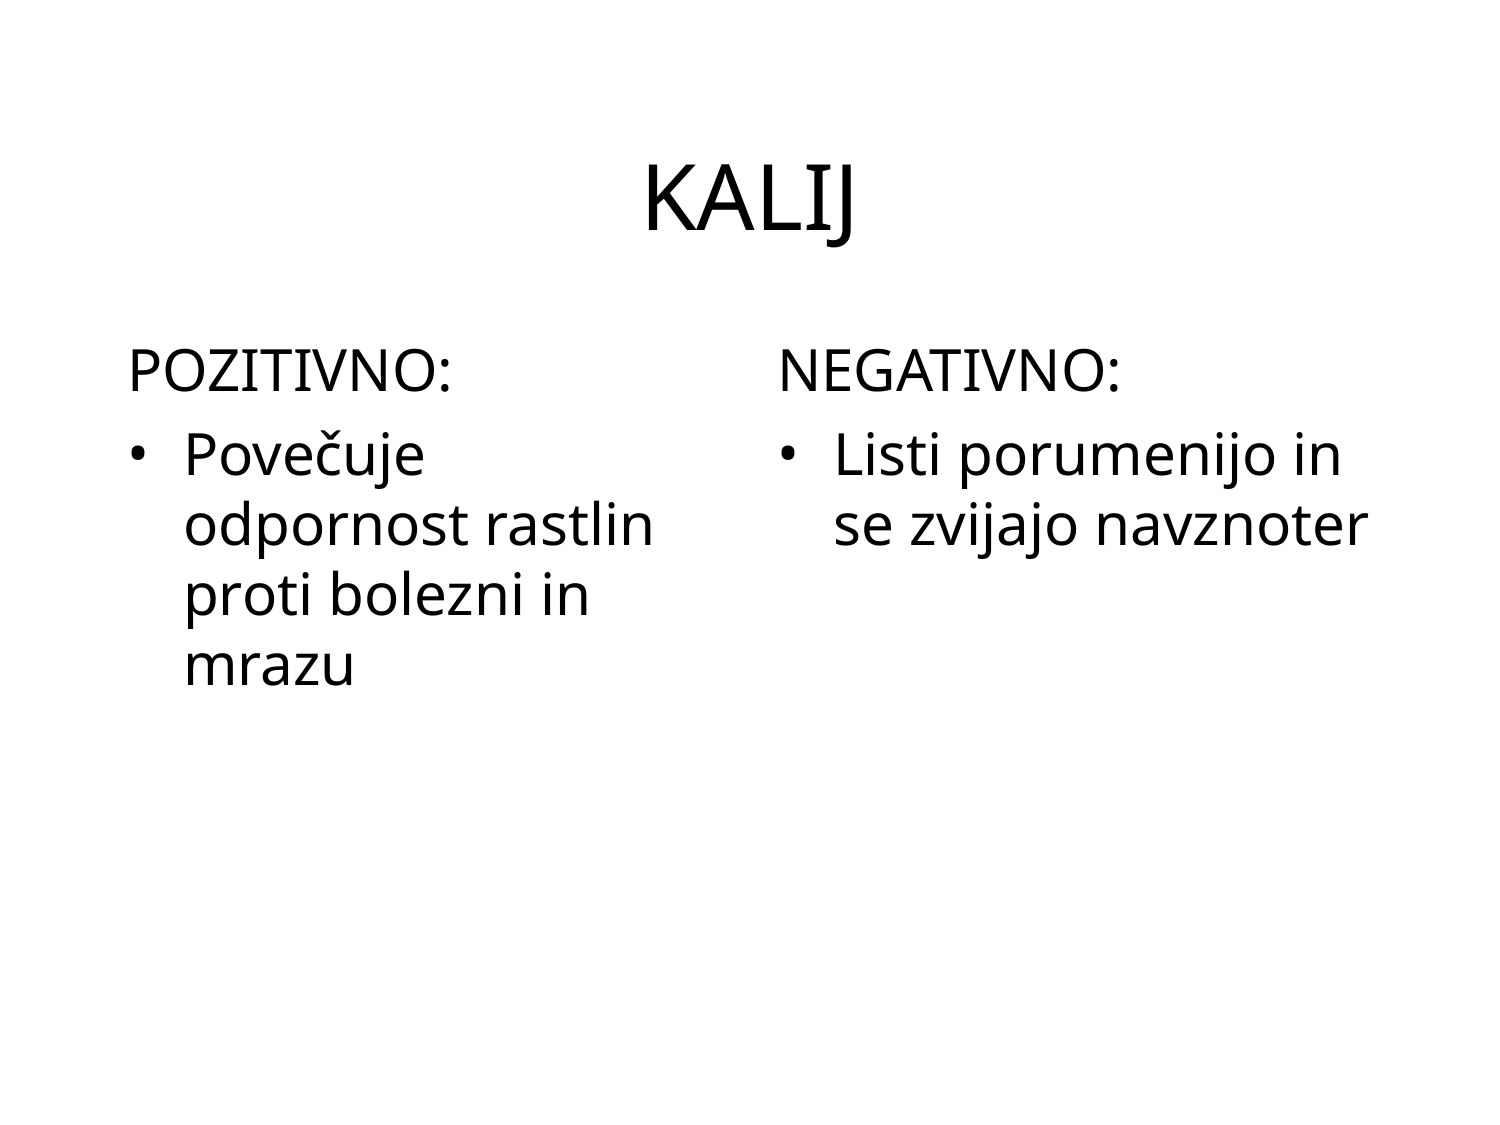

# KALIJ
POZITIVNO:
Povečuje odpornost rastlin proti bolezni in mrazu
NEGATIVNO:
Listi porumenijo in se zvijajo navznoter